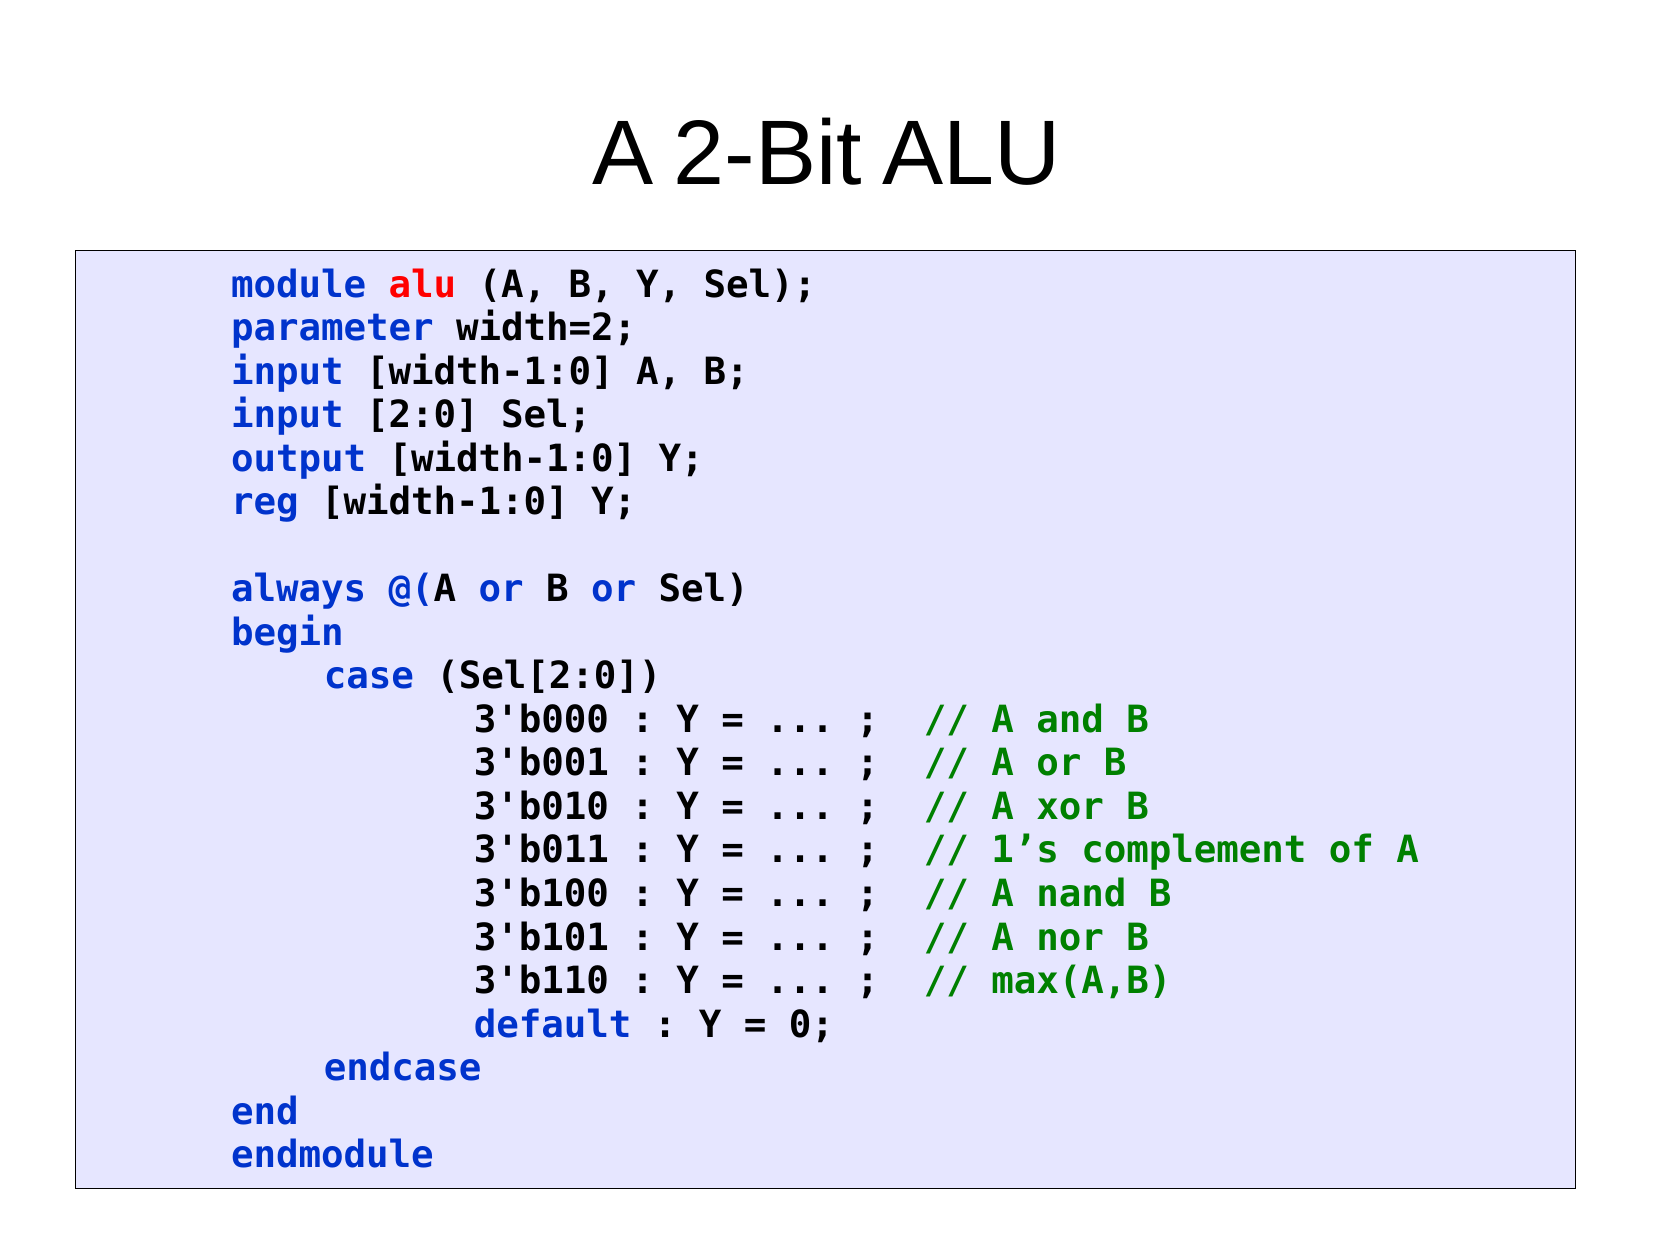

# A 2-Bit ALU
module alu (A, B, Y, Sel);
parameter width=2;
input [width-1:0] A, B;
input [2:0] Sel;
output [width-1:0] Y;
reg [width-1:0] Y;
always @(A or B or Sel)
begin
	case (Sel[2:0])
		3'b000 : Y = ... ; 	// A and B
		3'b001 : Y = ... ; 	// A or B
		3'b010 : Y = ... ; 	// A xor B
		3'b011 : Y = ... ; 	// 1’s complement of A
		3'b100 : Y = ... ; 	// A nand B
		3'b101 : Y = ... ; 	// A nor B
		3'b110 : Y = ... ; 	// max(A,B)
		default : Y = 0;
	endcase
end
endmodule